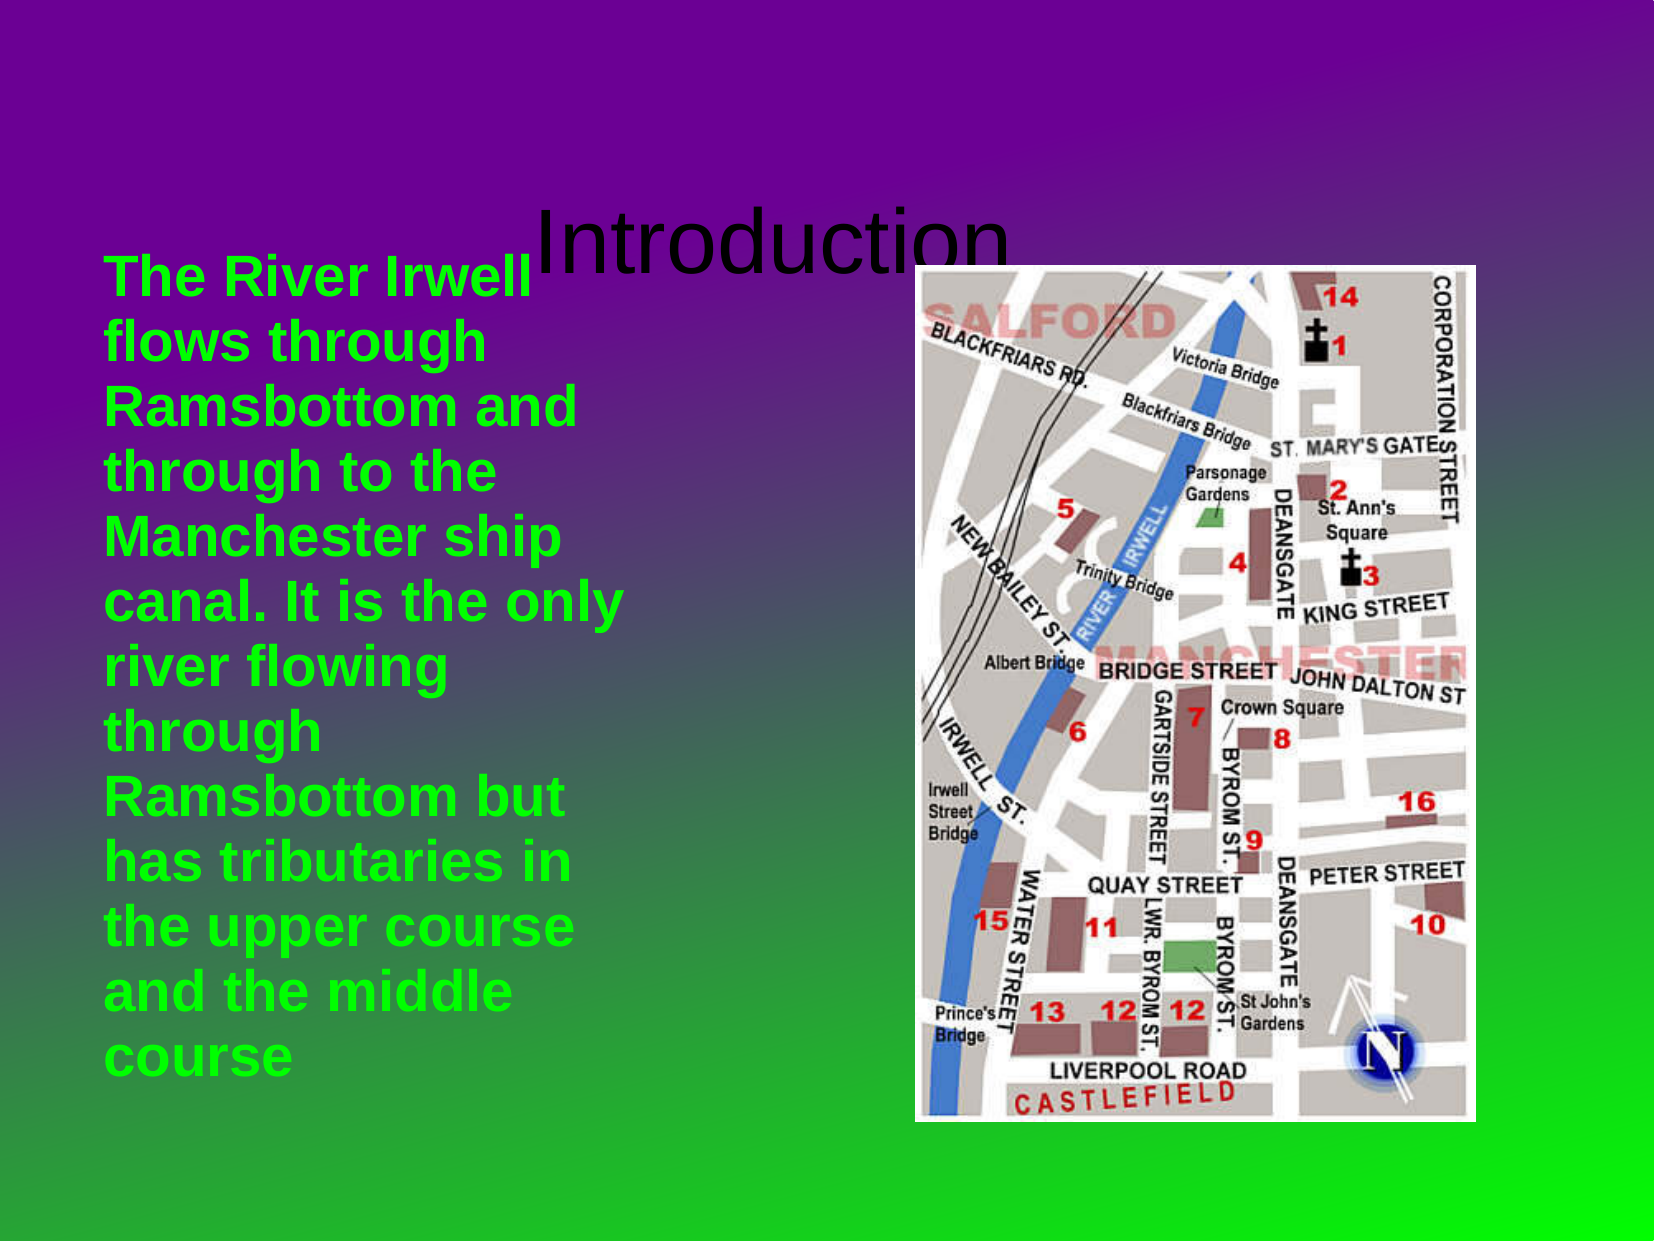

# Introduction
The River Irwell flows through Ramsbottom and through to the Manchester ship canal. It is the only river flowing through Ramsbottom but has tributaries in the upper course and the middle course